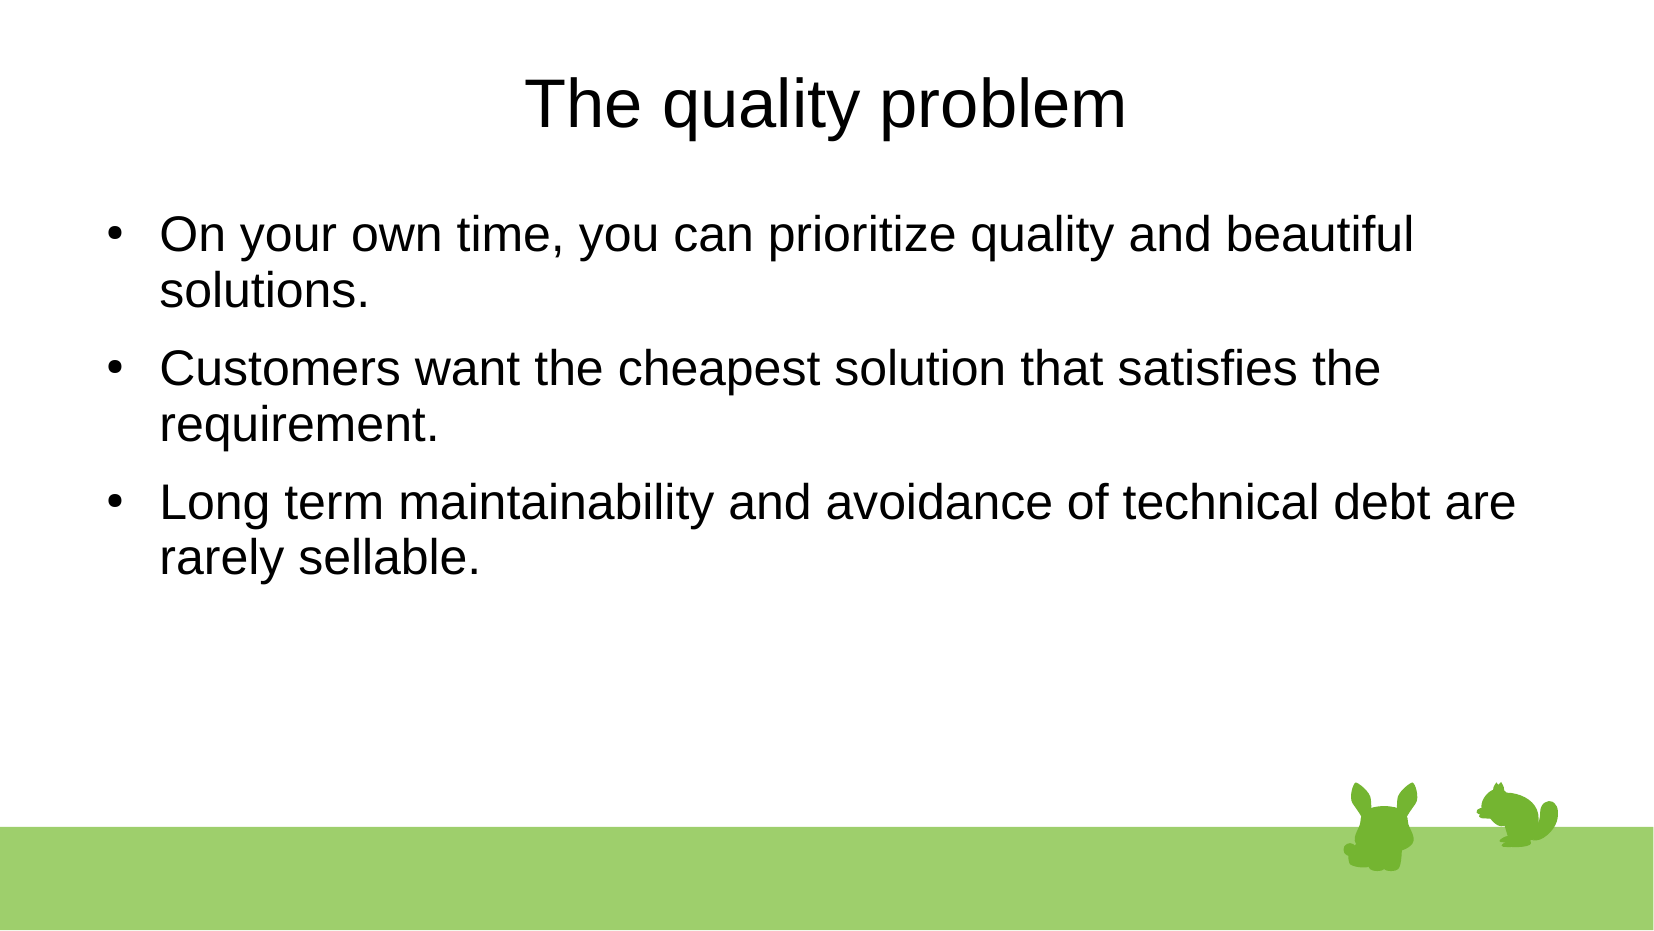

# The quality problem
On your own time, you can prioritize quality and beautiful solutions.
Customers want the cheapest solution that satisfies the requirement.
Long term maintainability and avoidance of technical debt are rarely sellable.